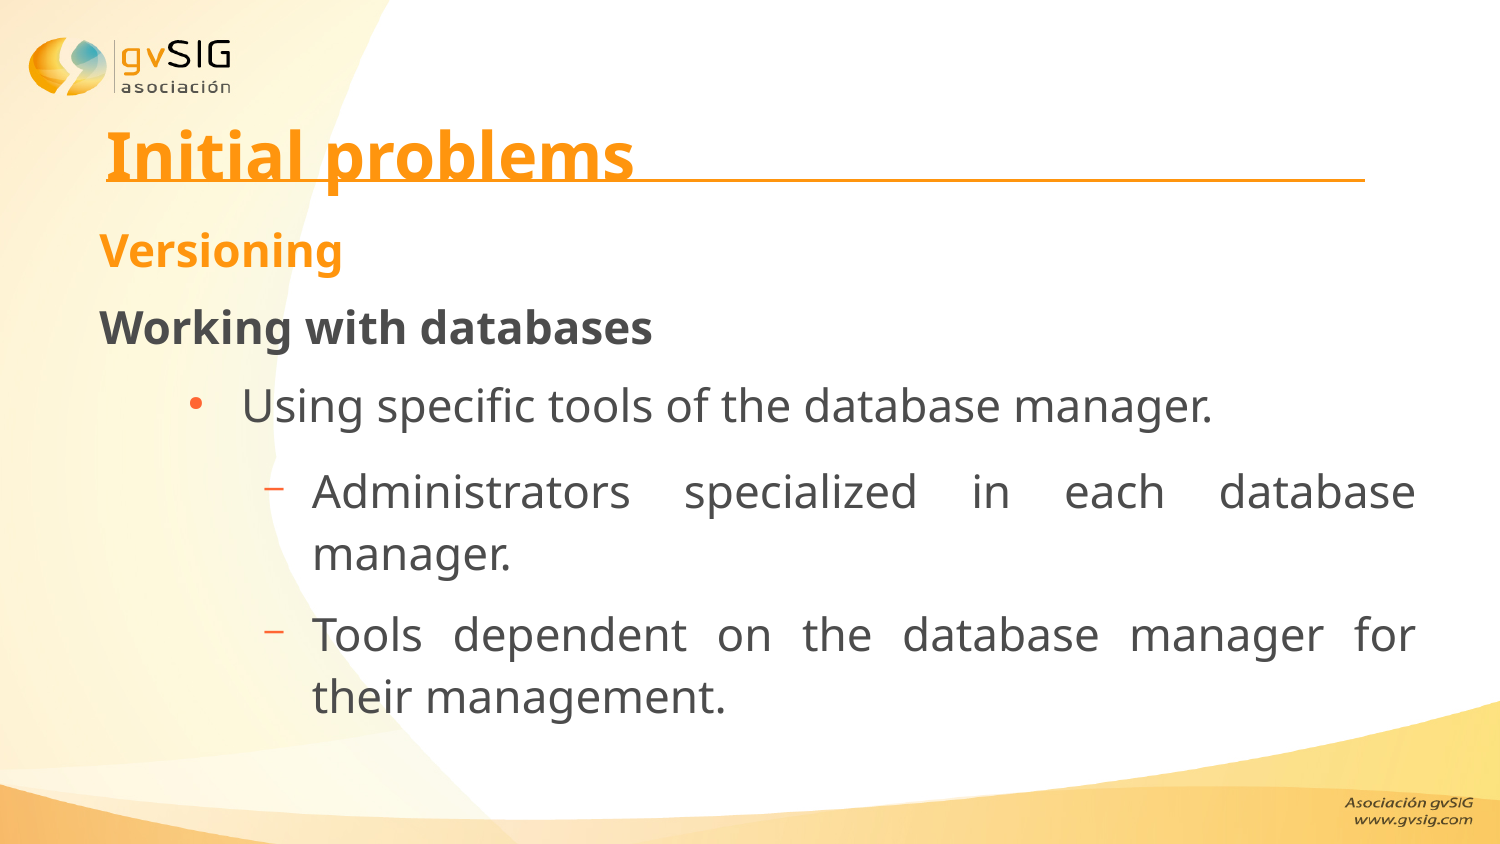

# Initial problems
Versioning
Working with databases
Using specific tools of the database manager.
Administrators specialized in each database manager.
Tools dependent on the database manager for their management.